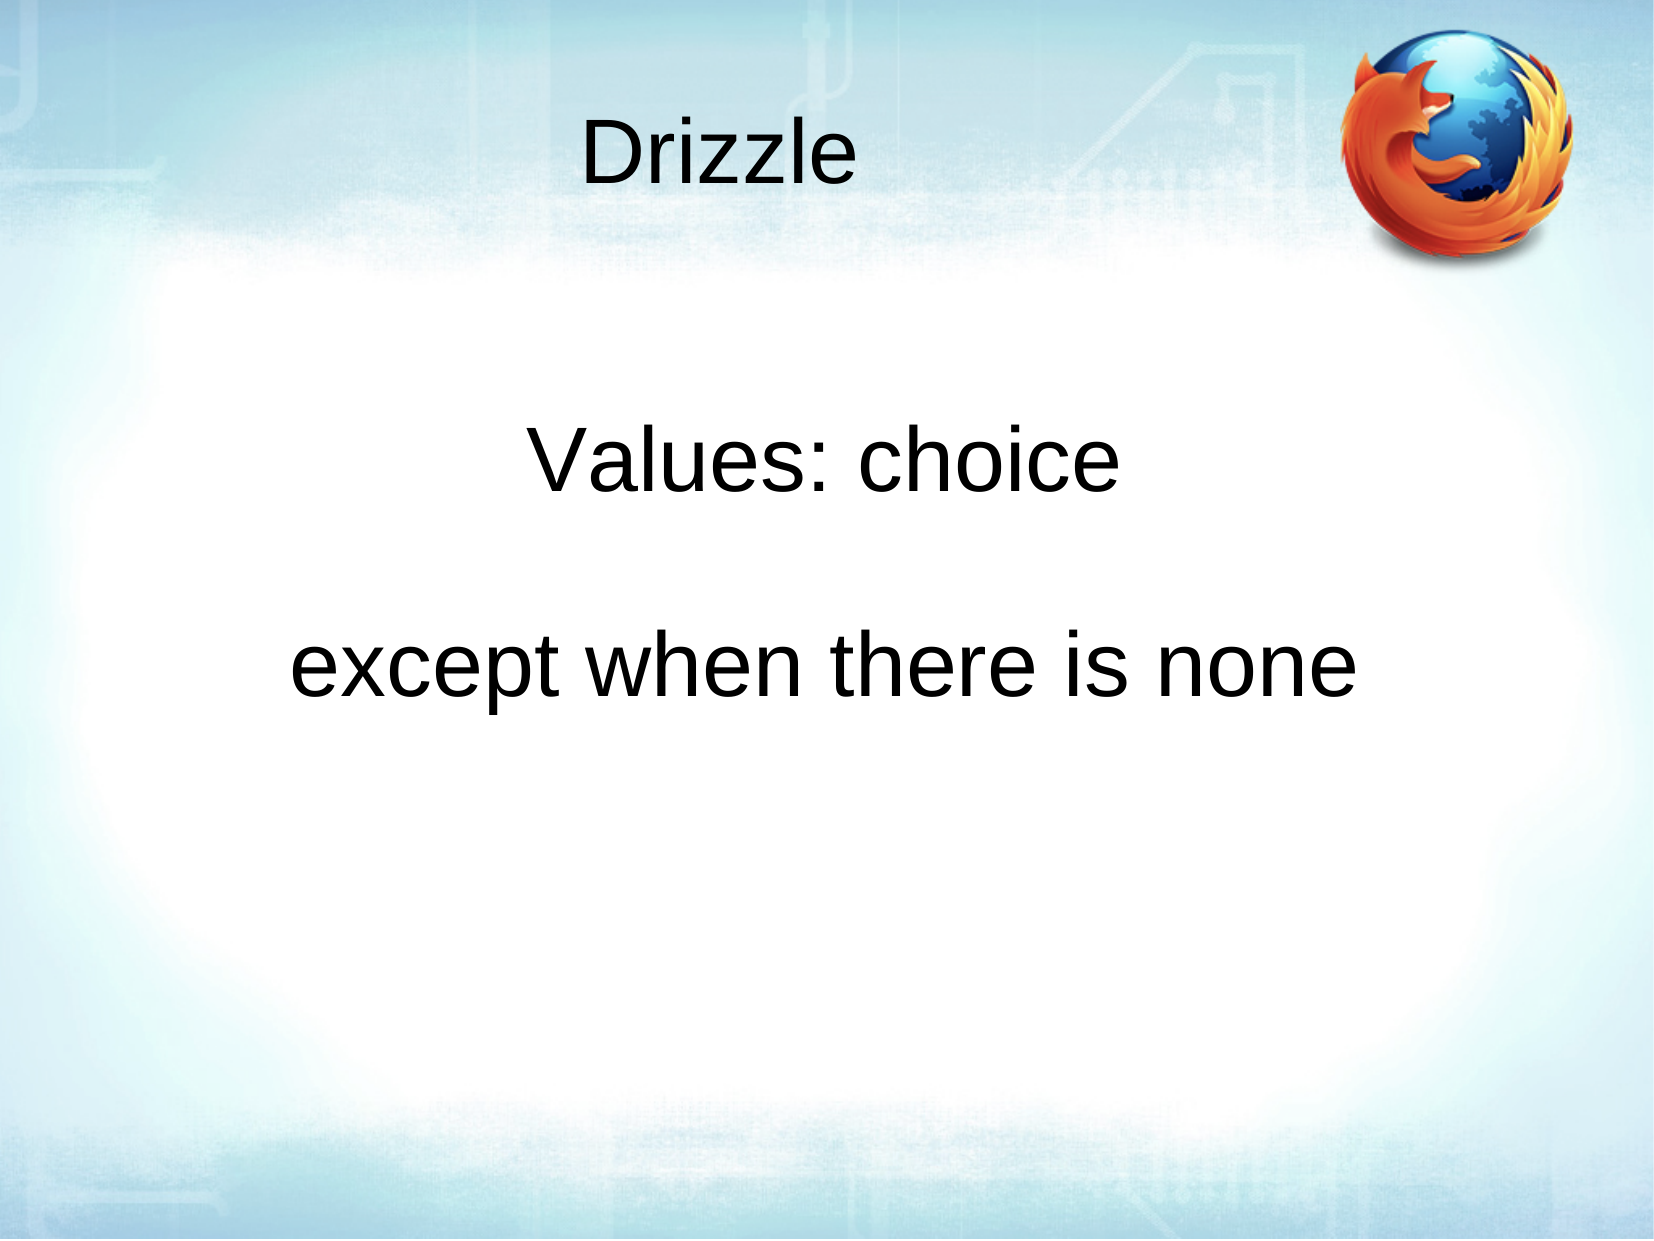

# Drizzle
Values: choice
except when there is none